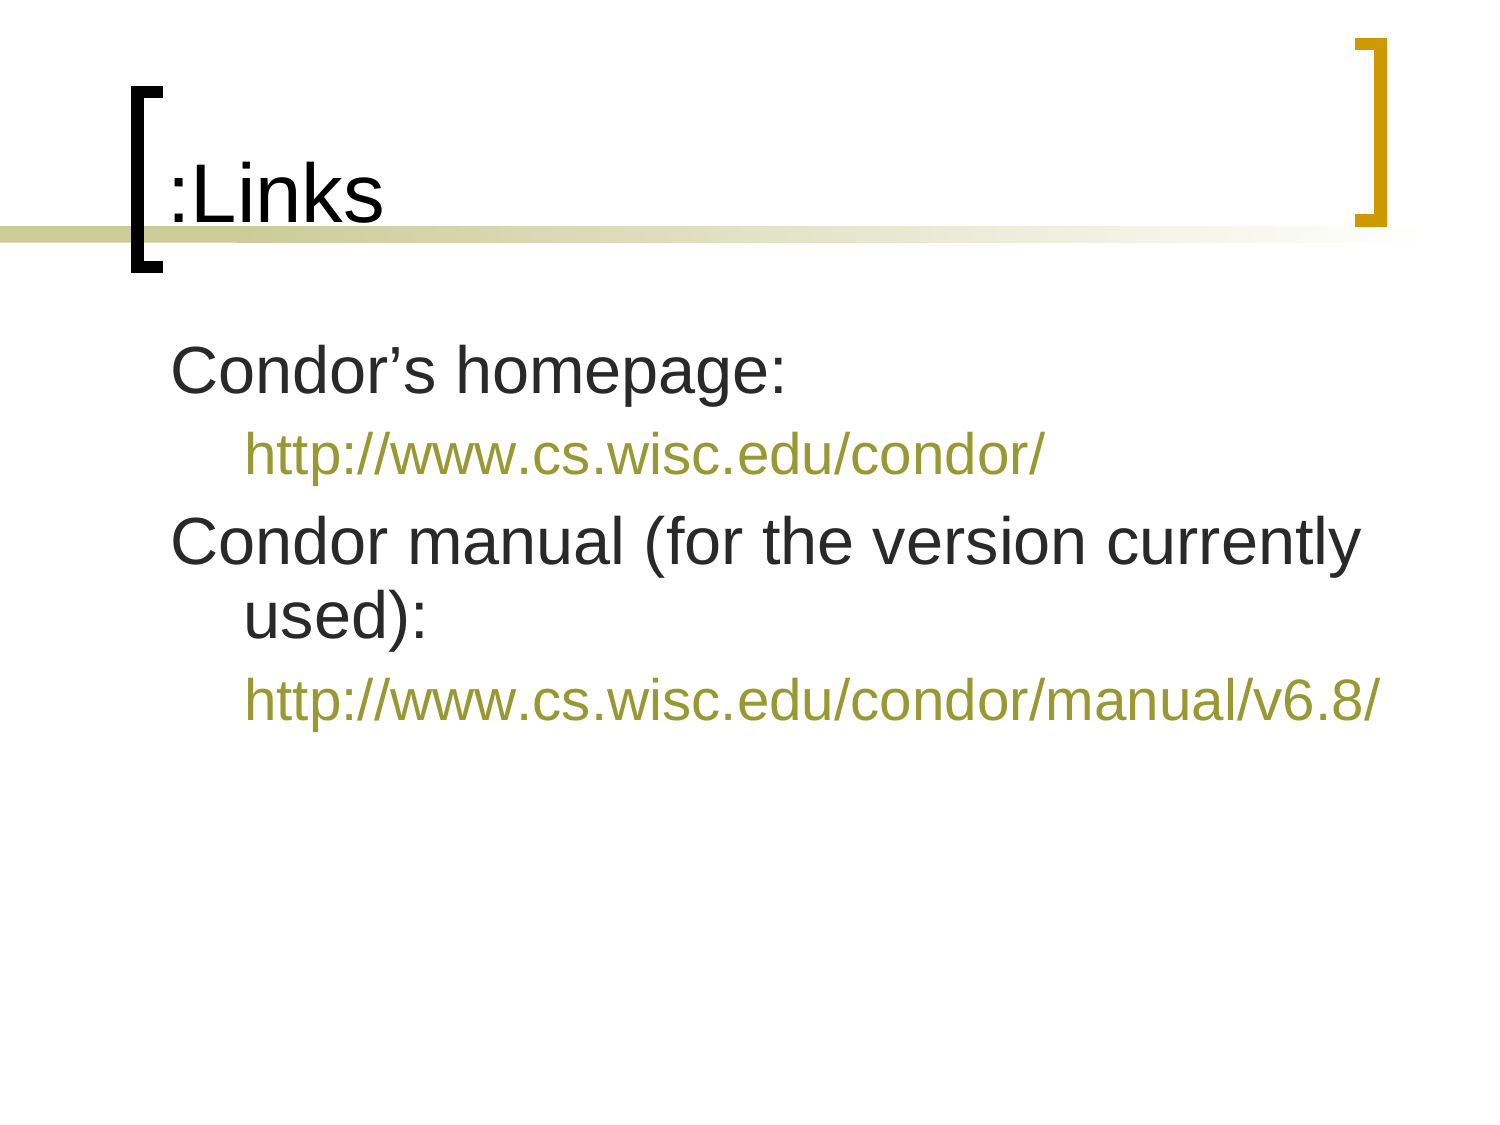

# Links:
Condor’s homepage:
http://www.cs.wisc.edu/condor/
Condor manual (for the version currently used):
http://www.cs.wisc.edu/condor/manual/v6.8/